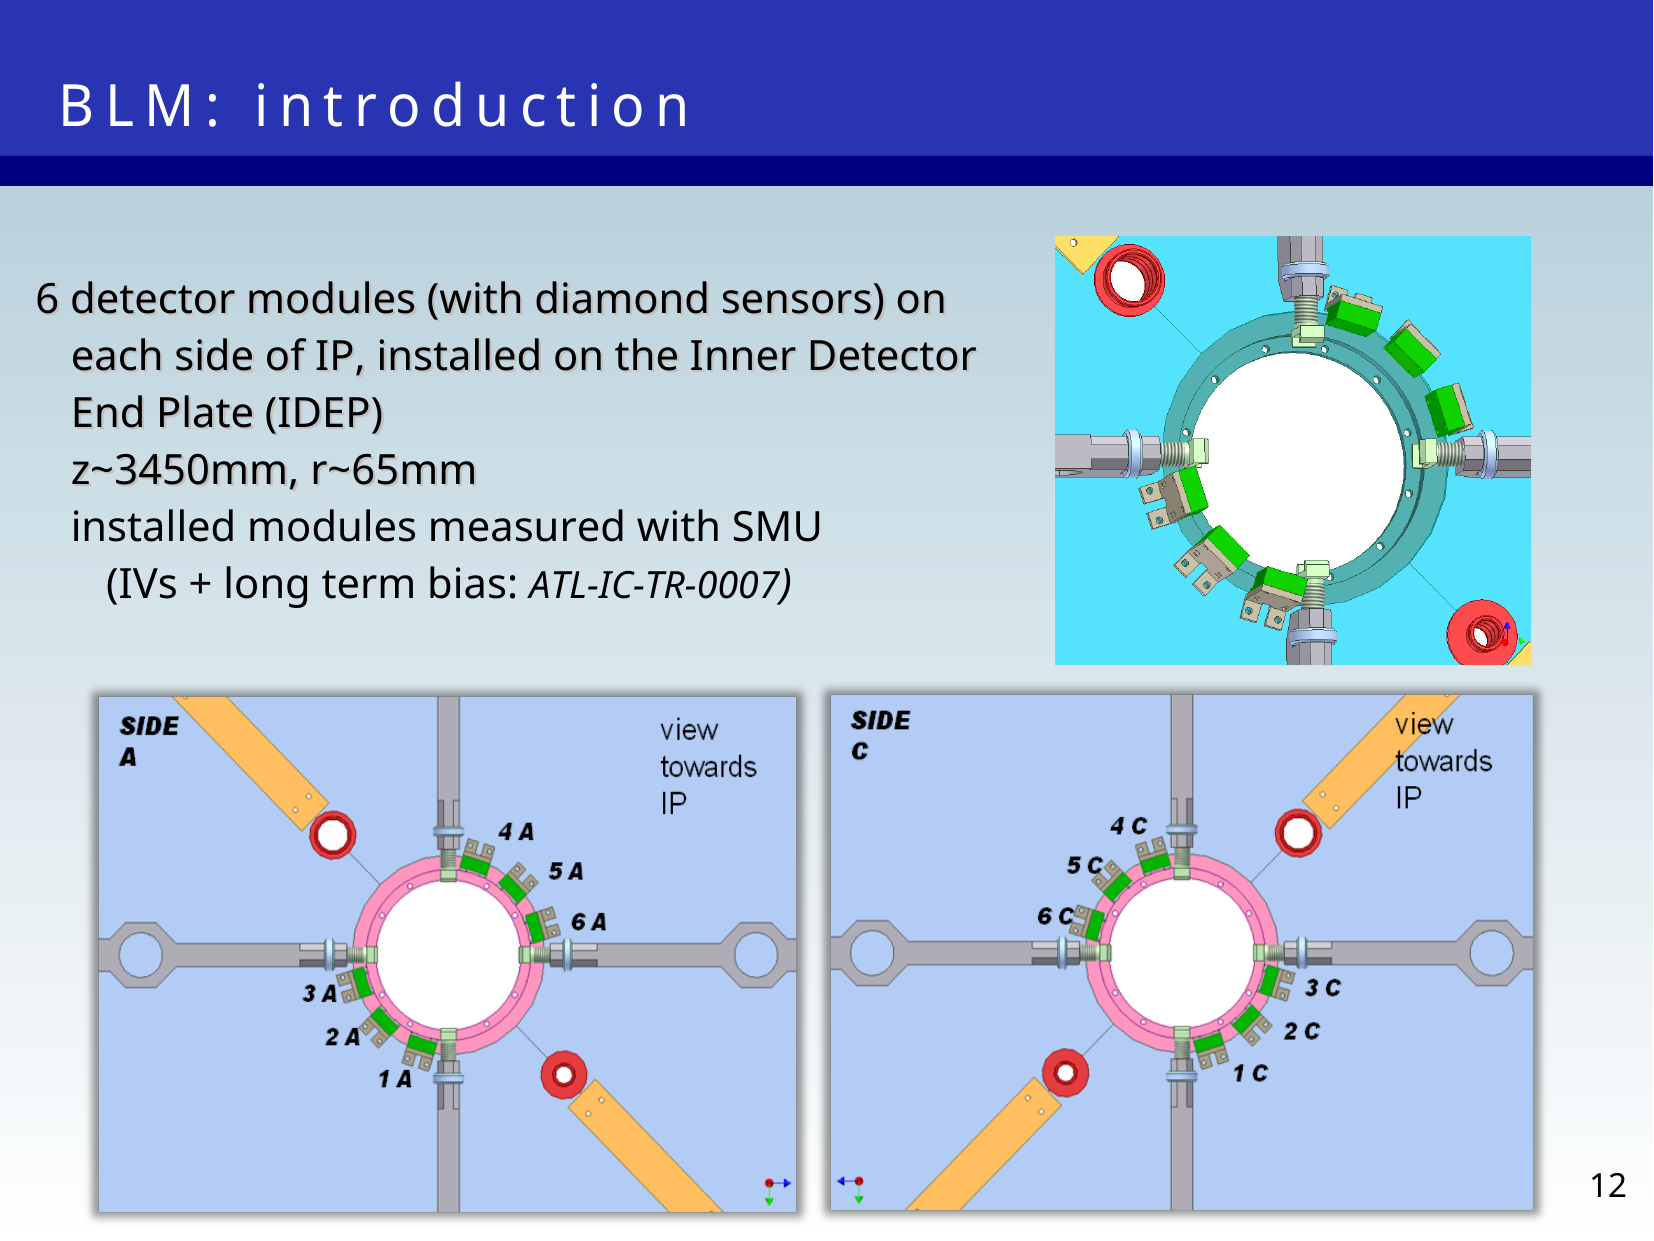

# BLM: introduction
6 detector modules (with diamond sensors) on each side of IP, installed on the Inner Detector End Plate (IDEP)
z~3450mm, r~65mm
installed modules measured with SMU
(IVs + long term bias: ATL-IC-TR-0007)
12